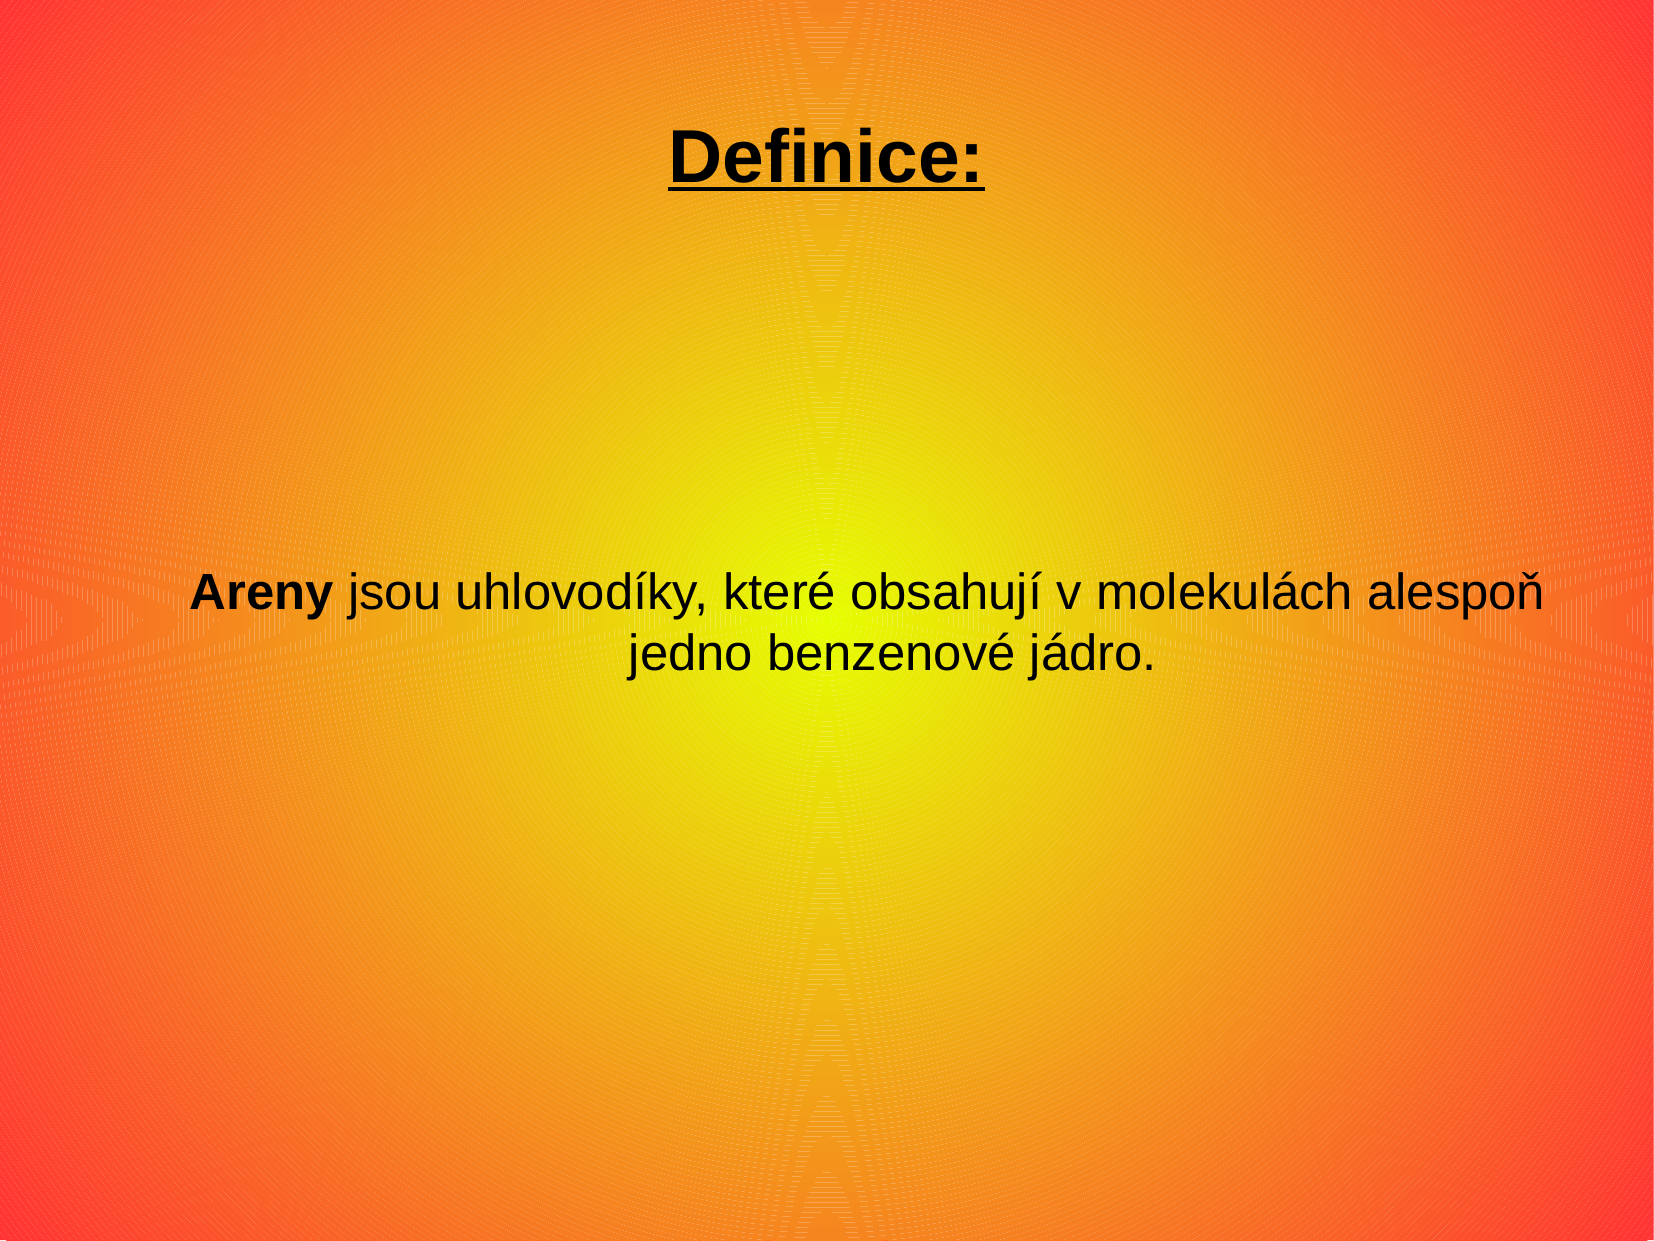

# Definice:
Areny jsou uhlovodíky, které obsahují v molekulách alespoň jedno benzenové jádro.